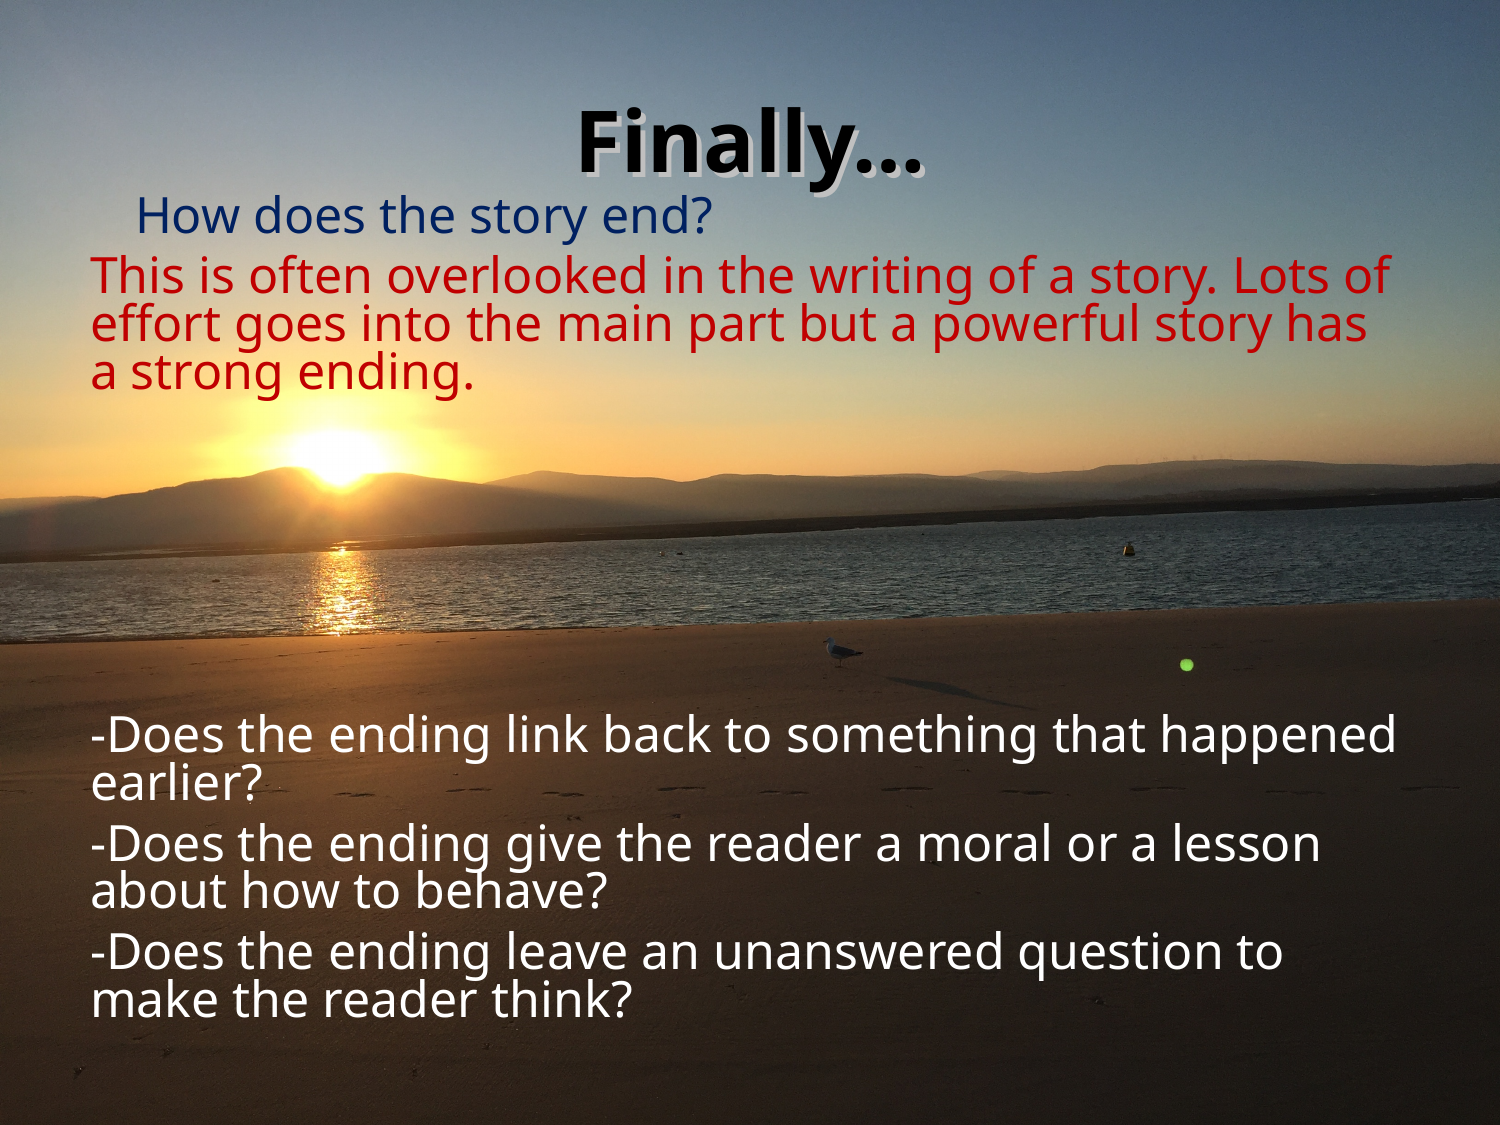

# Finally…
How does the story end?
This is often overlooked in the writing of a story. Lots of effort goes into the main part but a powerful story has a strong ending.
-Does the ending link back to something that happened earlier?
-Does the ending give the reader a moral or a lesson about how to behave?
-Does the ending leave an unanswered question to make the reader think?